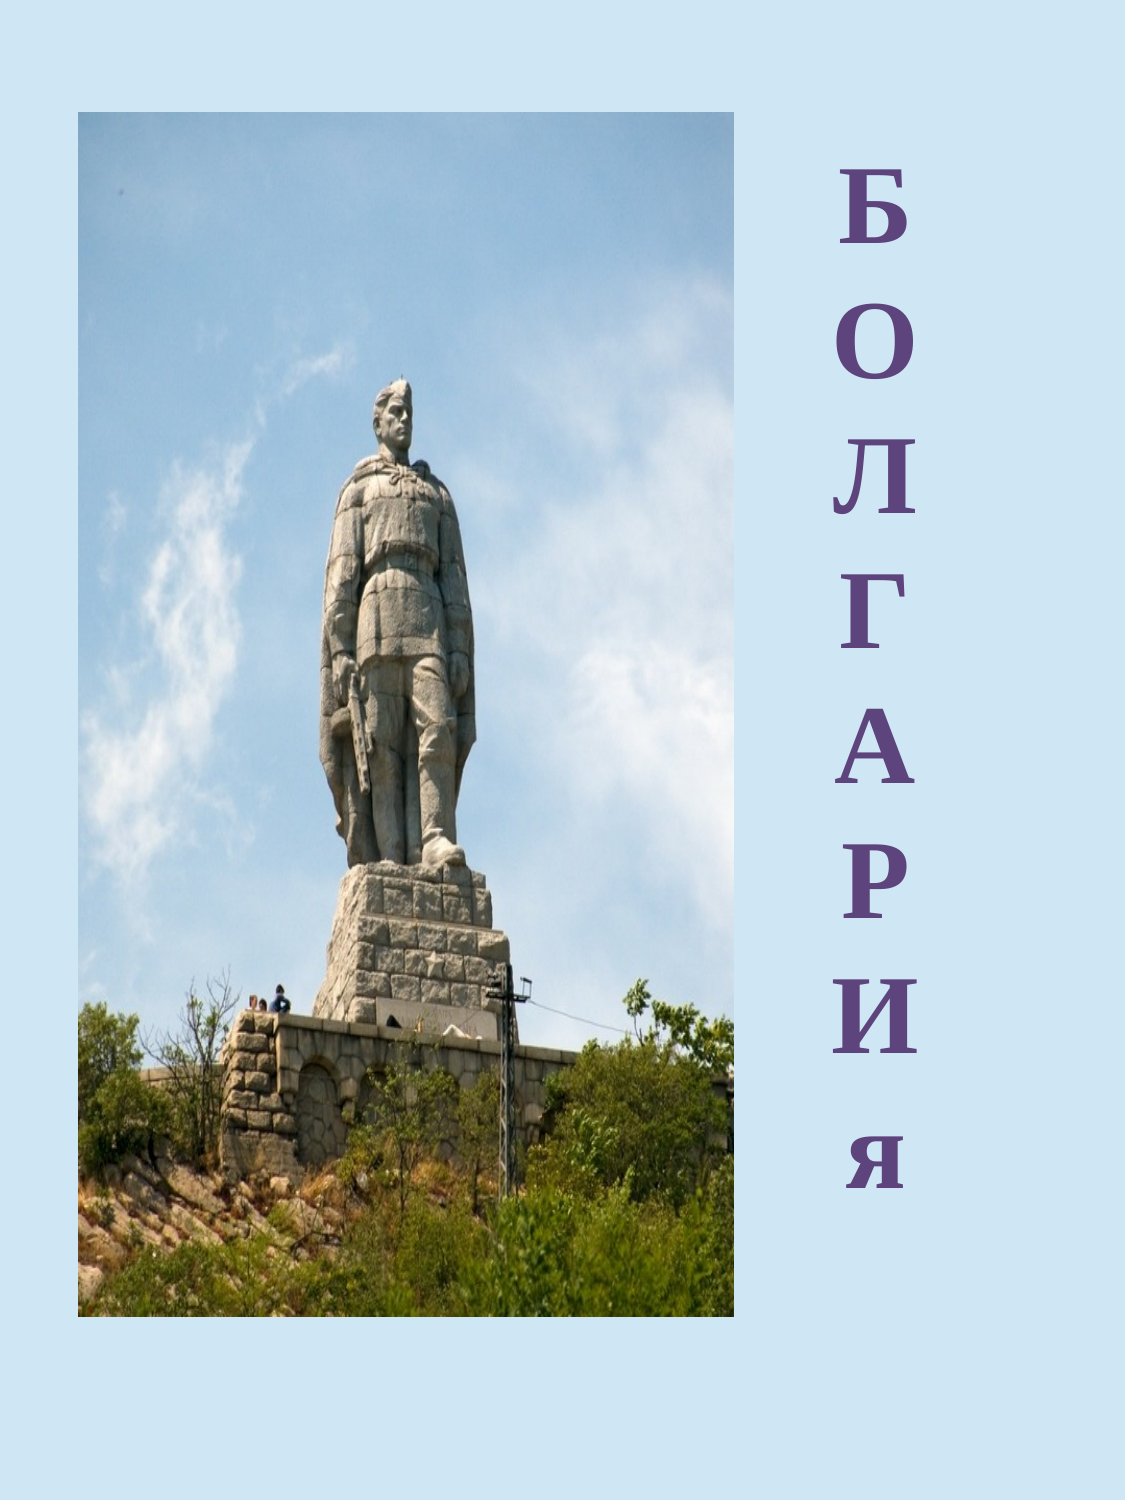

Б
О
Л
Г
А
Р
И
я